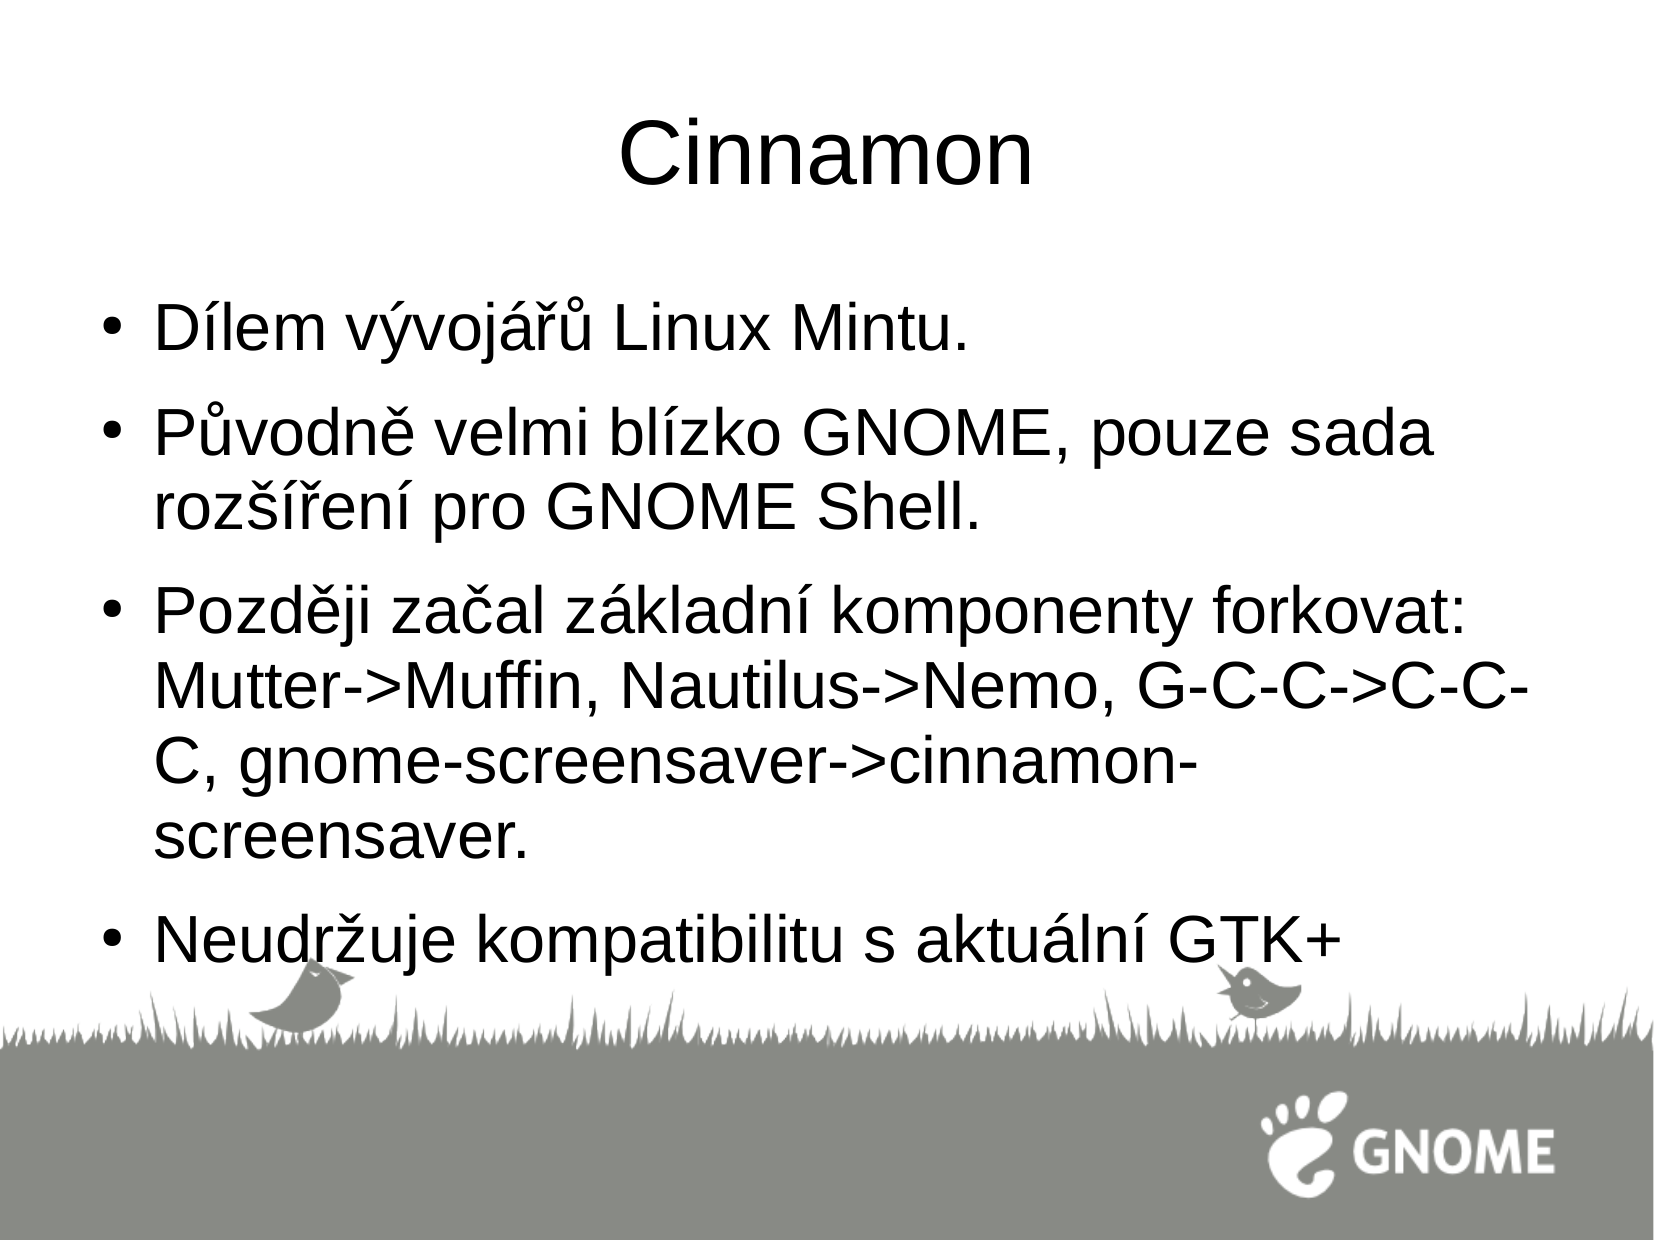

# Cinnamon
Dílem vývojářů Linux Mintu.
Původně velmi blízko GNOME, pouze sada rozšíření pro GNOME Shell.
Později začal základní komponenty forkovat: Mutter->Muffin, Nautilus->Nemo, G-C-C->C-C-C, gnome-screensaver->cinnamon-screensaver.
Neudržuje kompatibilitu s aktuální GTK+